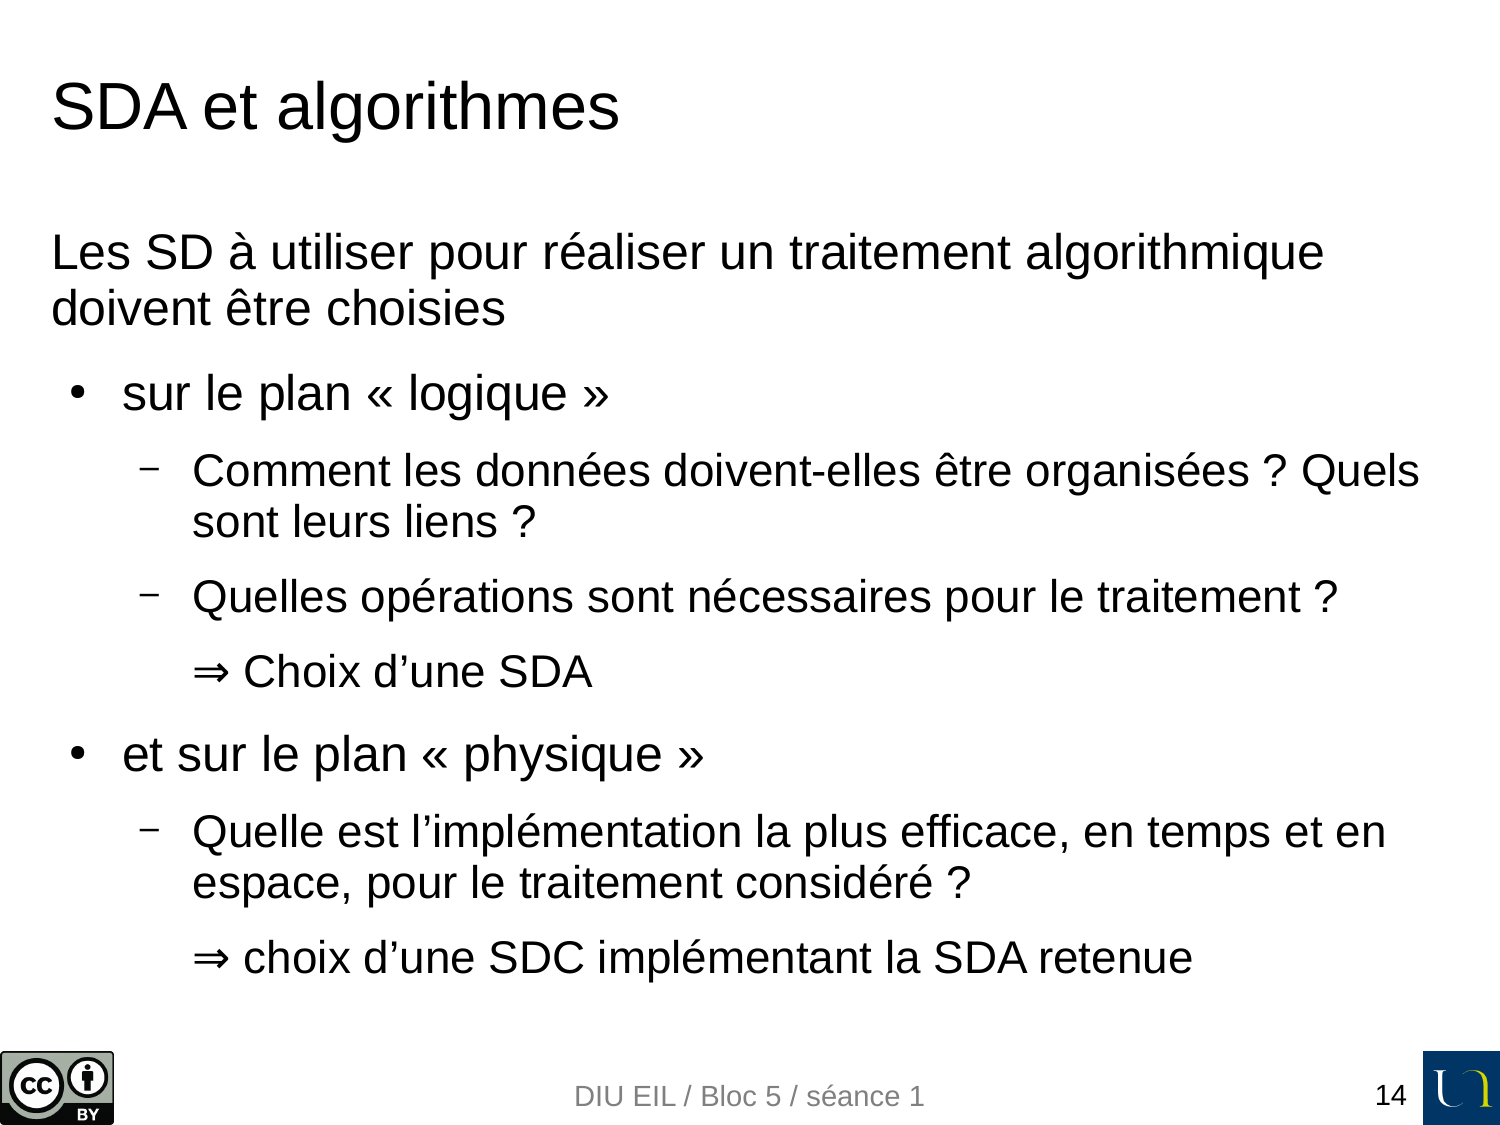

# SDA et algorithmes
Les SD à utiliser pour réaliser un traitement algorithmique doivent être choisies
sur le plan « logique »
Comment les données doivent-elles être organisées ? Quels sont leurs liens ?
Quelles opérations sont nécessaires pour le traitement ?
⇒ Choix d’une SDA
et sur le plan « physique »
Quelle est l’implémentation la plus efficace, en temps et en espace, pour le traitement considéré ?
⇒ choix d’une SDC implémentant la SDA retenue
14